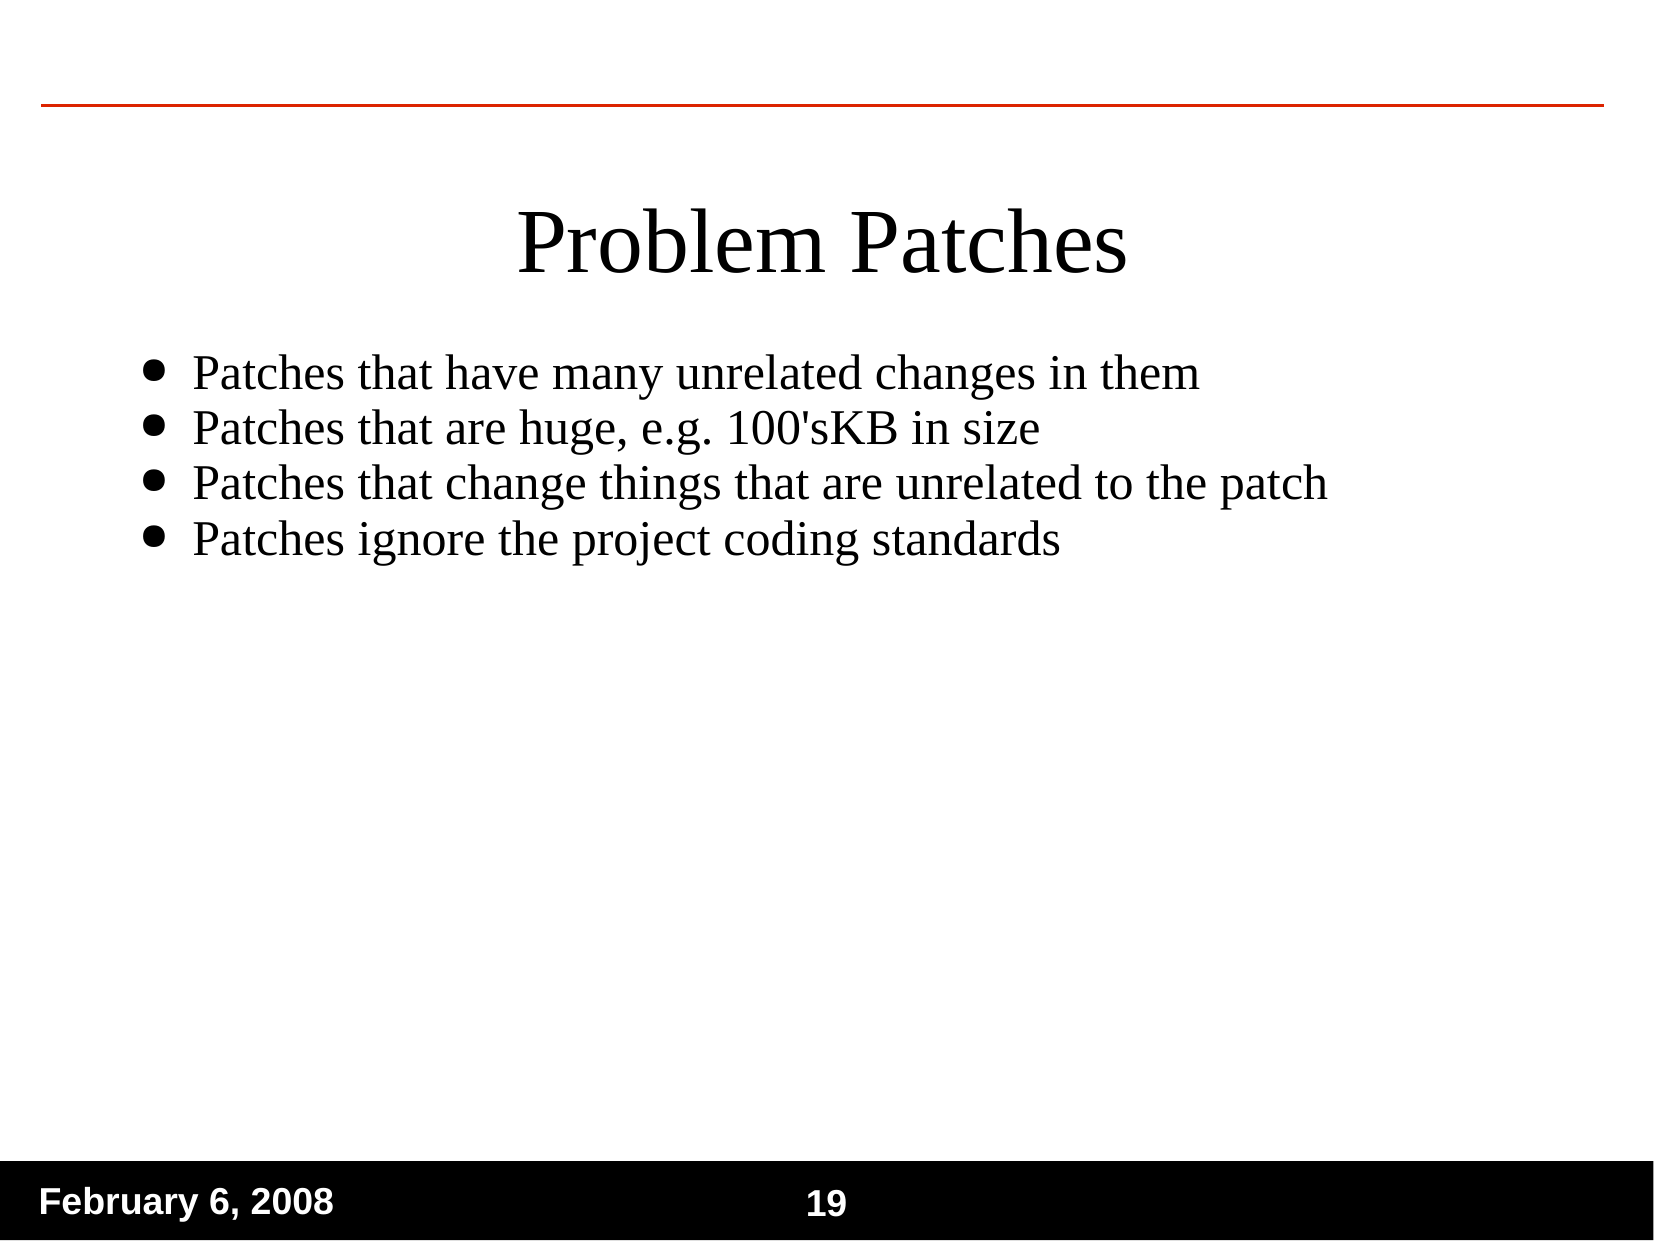

# Problem Patches
Patches that have many unrelated changes in them
Patches that are huge, e.g. 100'sKB in size
Patches that change things that are unrelated to the patch
Patches ignore the project coding standards